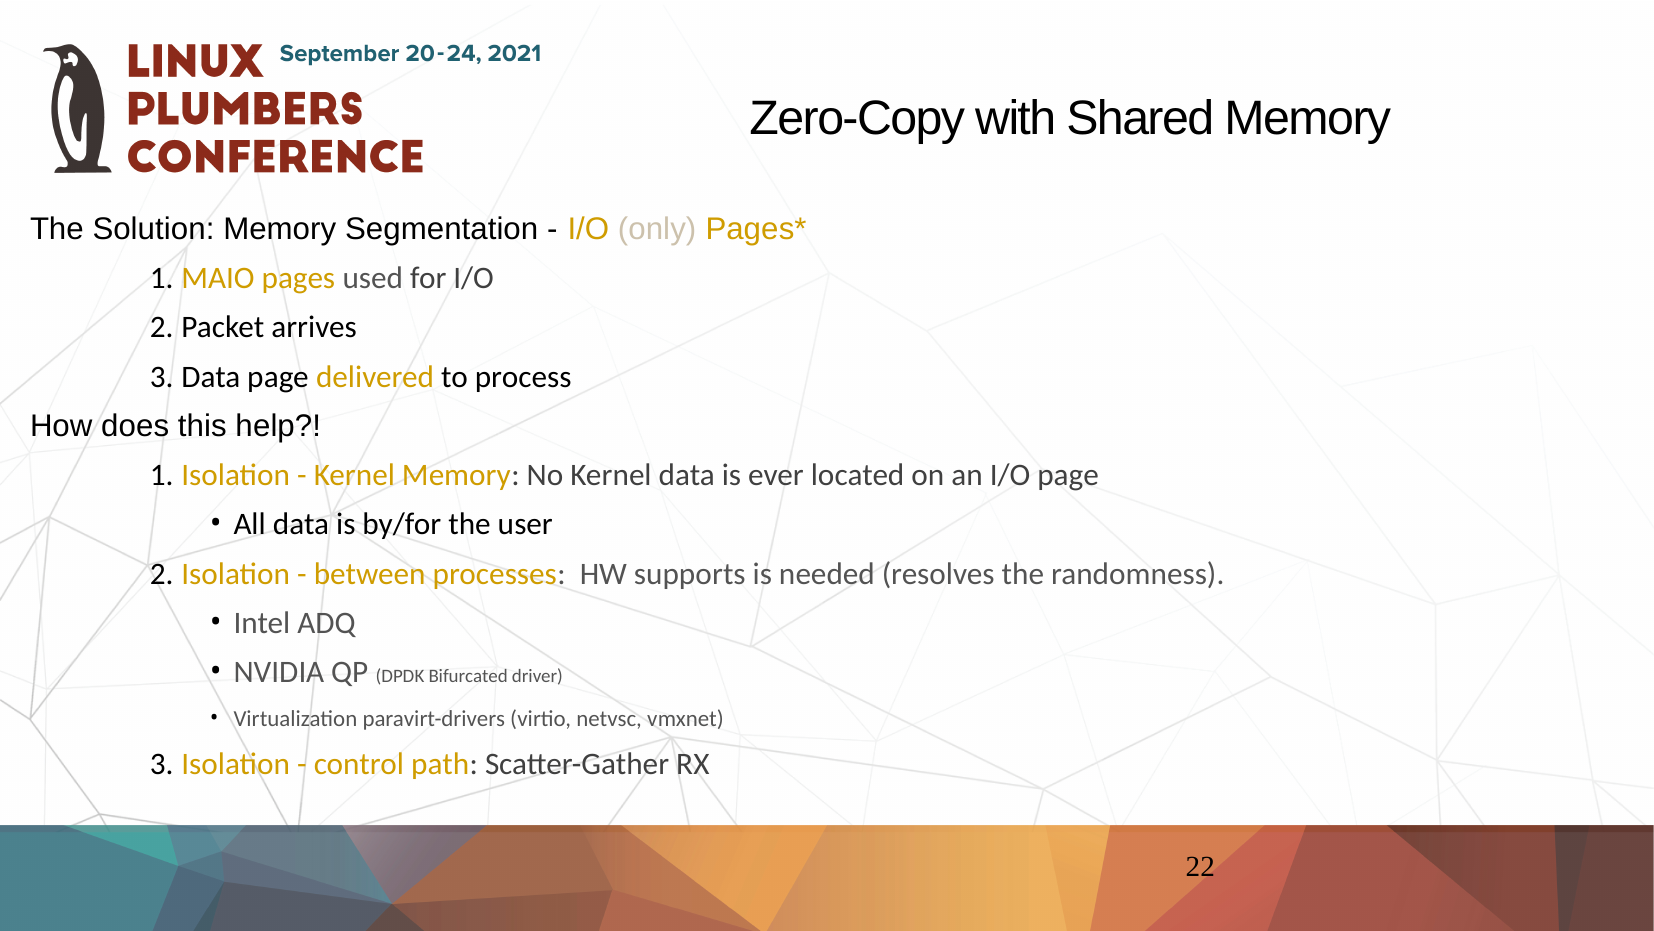

# Zero-Copy with Shared Memory
The Solution: Memory Segmentation - I/O (only) Pages*
MAIO pages used for I/O
Packet arrives
Data page delivered to process
How does this help?!
Isolation - Kernel Memory: No Kernel data is ever located on an I/O page
All data is by/for the user
Isolation - between processes: HW supports is needed (resolves the randomness).
Intel ADQ
NVIDIA QP (DPDK Bifurcated driver)
Virtualization paravirt-drivers (virtio, netvsc, vmxnet)
Isolation - control path: Scatter-Gather RX